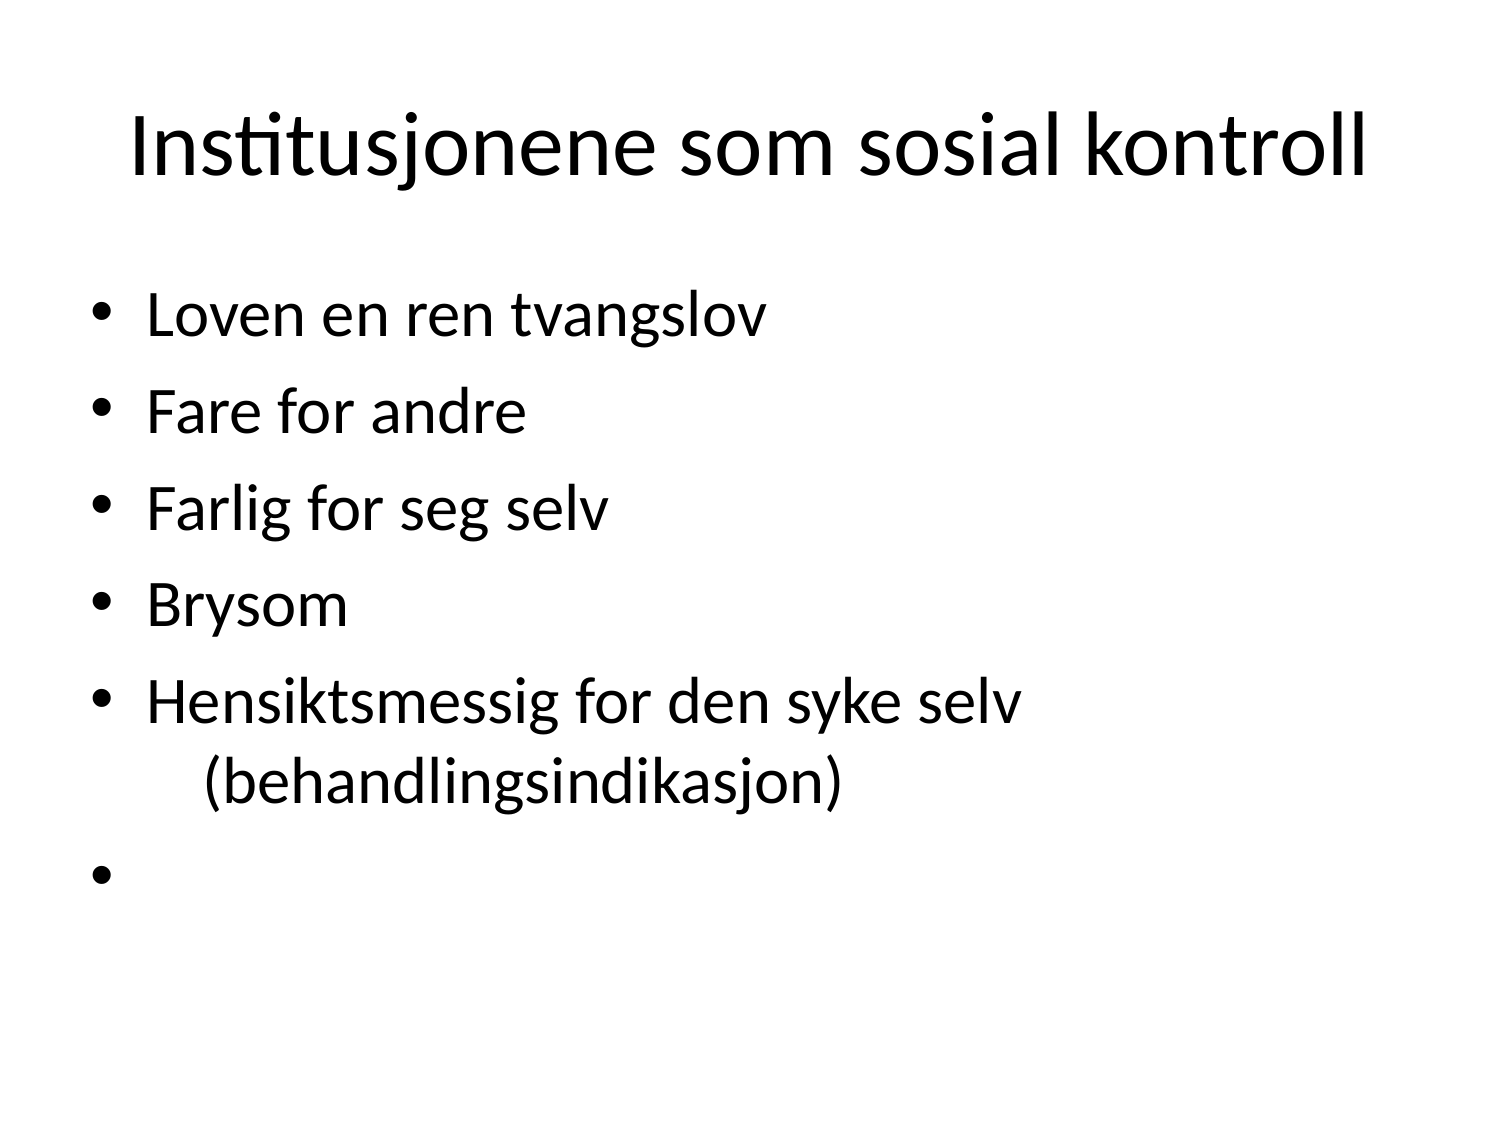

# Institusjonene som sosial kontroll
Loven en ren tvangslov
Fare for andre
Farlig for seg selv
Brysom
Hensiktsmessig for den syke selv (behandlingsindikasjon)